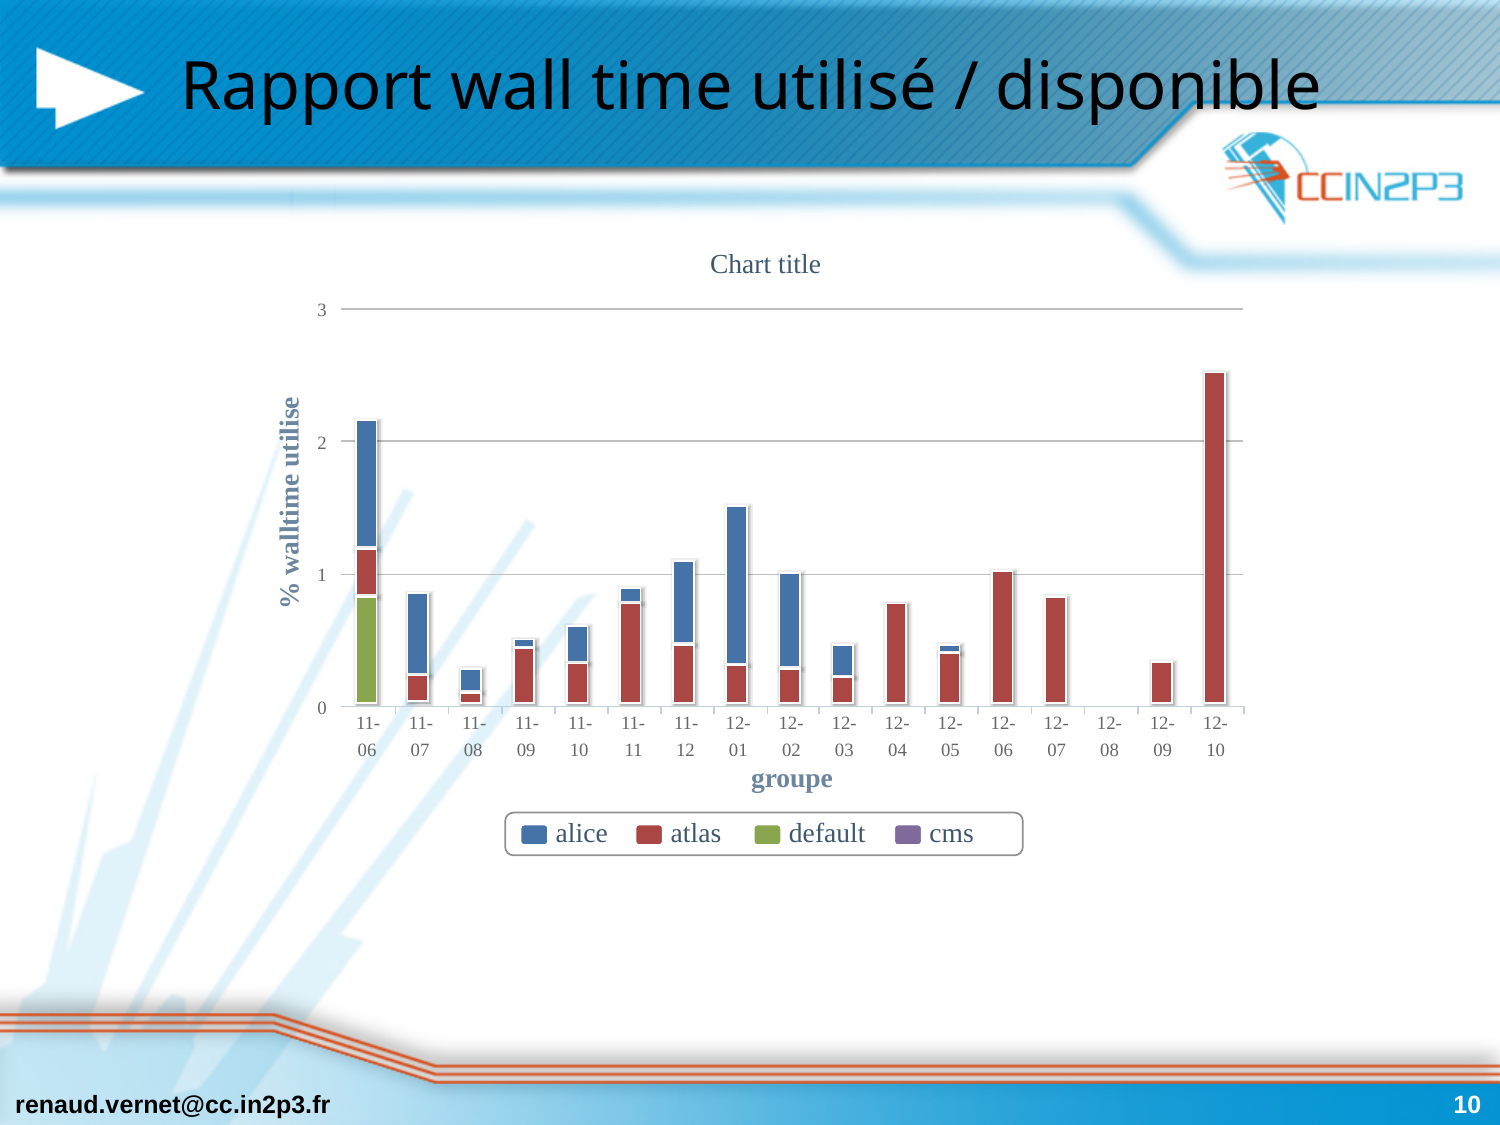

# Rapport wall time utilisé / disponible
10